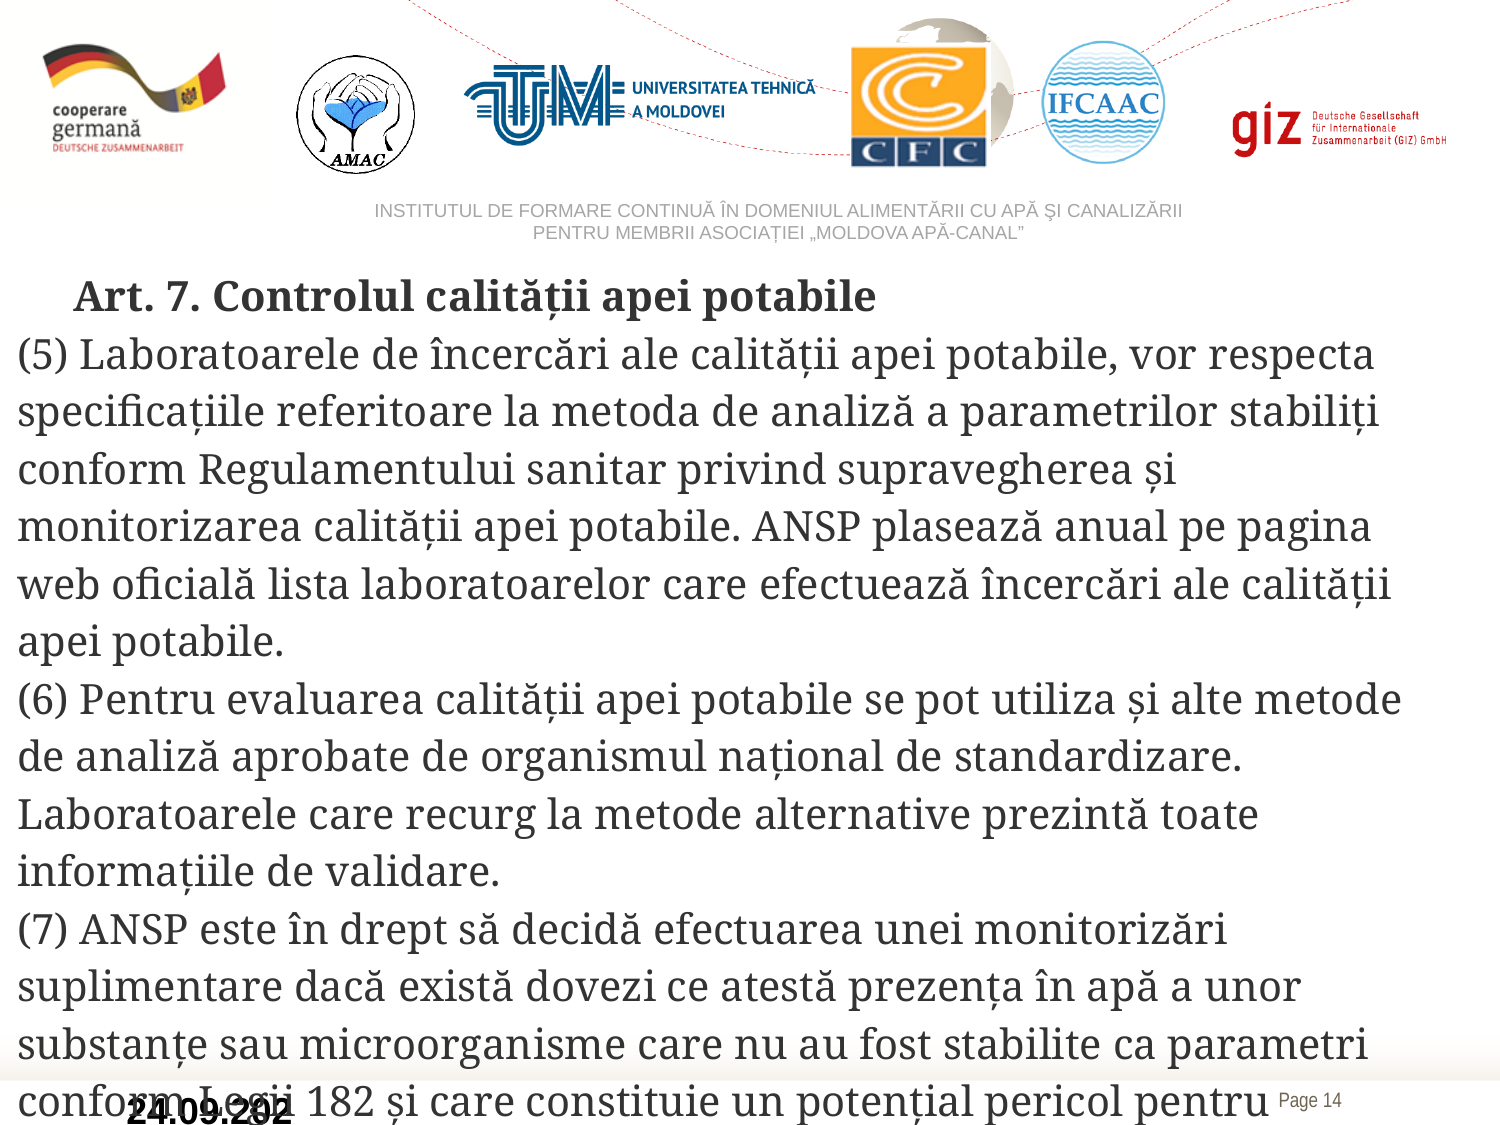

INSTITUTUL DE FORMARE CONTINUĂ ÎN DOMENIUL ALIMENTĂRII CU APĂ ŞI CANALIZĂRII
PENTRU MEMBRII ASOCIAȚIEI „MOLDOVA APĂ-CANAL”
# Art. 7. Controlul calității apei potabile (5) Laboratoarele de încercări ale calității apei potabile, vor respecta specificațiile referitoare la metoda de analiză a parametrilor stabiliți conform Regulamentului sanitar privind supravegherea și monitorizarea calității apei potabile. ANSP plasează anual pe pagina web oficială lista laboratoarelor care efectuează încercări ale calității apei potabile. (6) Pentru evaluarea calității apei potabile se pot utiliza și alte metode de analiză aprobate de organismul național de standardizare. Laboratoarele care recurg la metode alternative prezintă toate informațiile de validare. (7) ANSP este în drept să decidă efectuarea unei monitorizări suplimentare dacă există dovezi ce atestă prezența în apă a unor substanțe sau microorganisme care nu au fost stabilite ca parametri conform Legii 182 și care constituie un potențial pericol pentru sănătatea umană. Monitorizarea suplimentară se realizează individual pentru fiecare substanță sau microorganism în cauză.